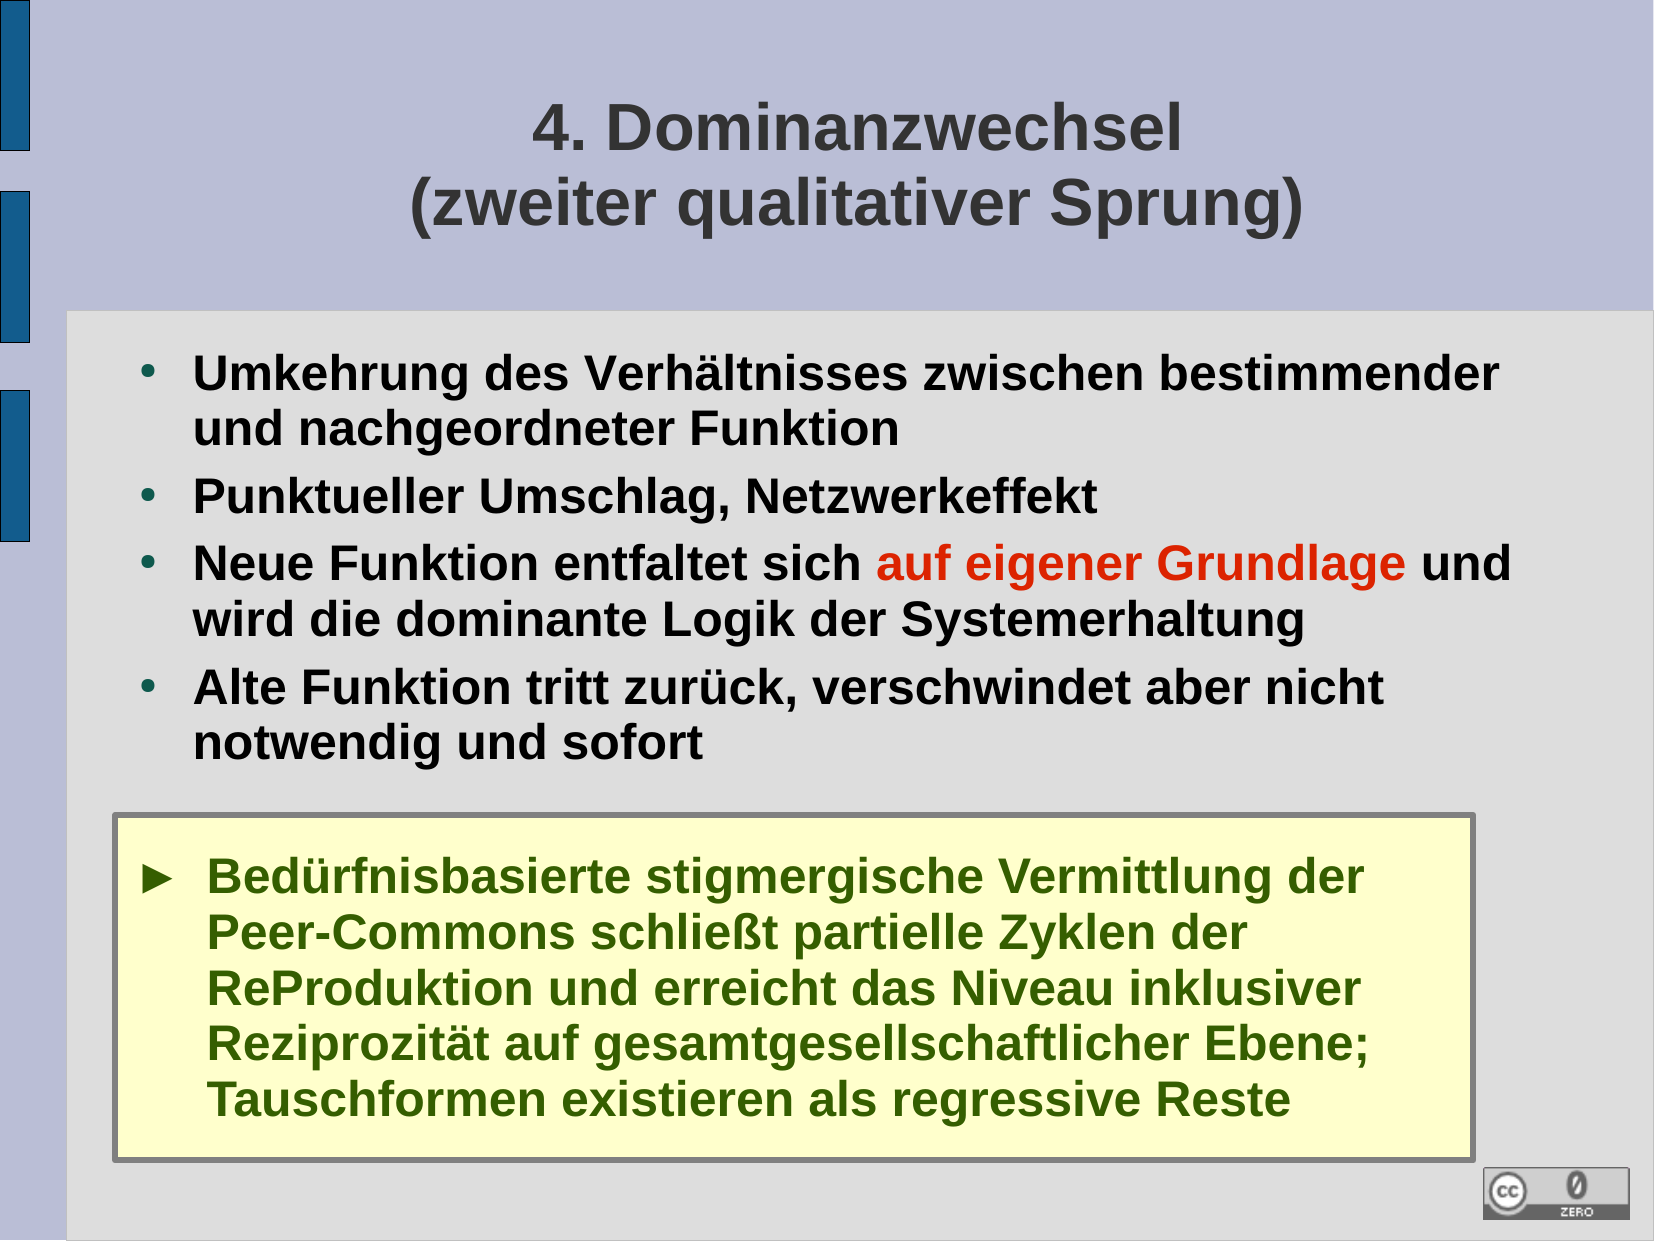

# 4. Dominanzwechsel (zweiter qualitativer Sprung)
Umkehrung des Verhältnisses zwischen bestimmender und nachgeordneter Funktion
Punktueller Umschlag, Netzwerkeffekt
Neue Funktion entfaltet sich auf eigener Grundlage und wird die dominante Logik der Systemerhaltung
Alte Funktion tritt zurück, verschwindet aber nicht notwendig und sofort
►	Bedürfnisbasierte stigmergische Vermittlung der
	Peer-Commons schließt partielle Zyklen der
	ReProduktion und erreicht das Niveau inklusiver
	Reziprozität auf gesamtgesellschaftlicher Ebene;
	Tauschformen existieren als regressive Reste